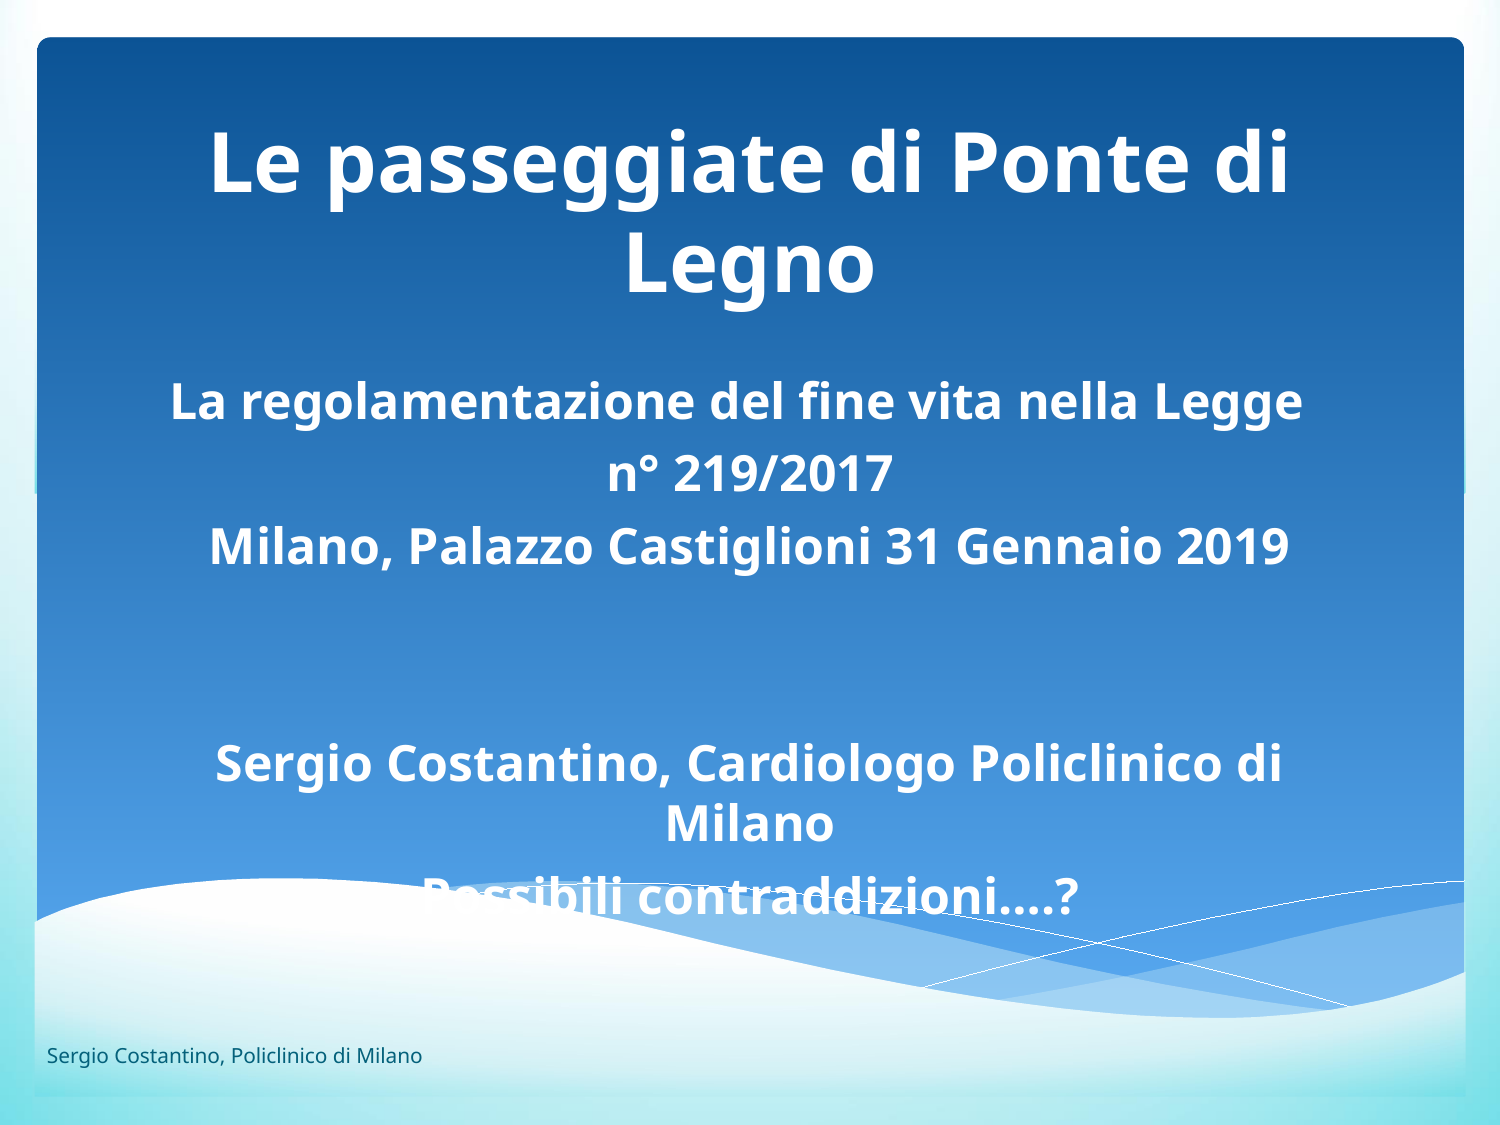

# Le passeggiate di Ponte di Legno
La regolamentazione del fine vita nella Legge
n° 219/2017
Milano, Palazzo Castiglioni 31 Gennaio 2019
Sergio Costantino, Cardiologo Policlinico di Milano
Possibili contraddizioni….?
Sergio Costantino, Policlinico di Milano